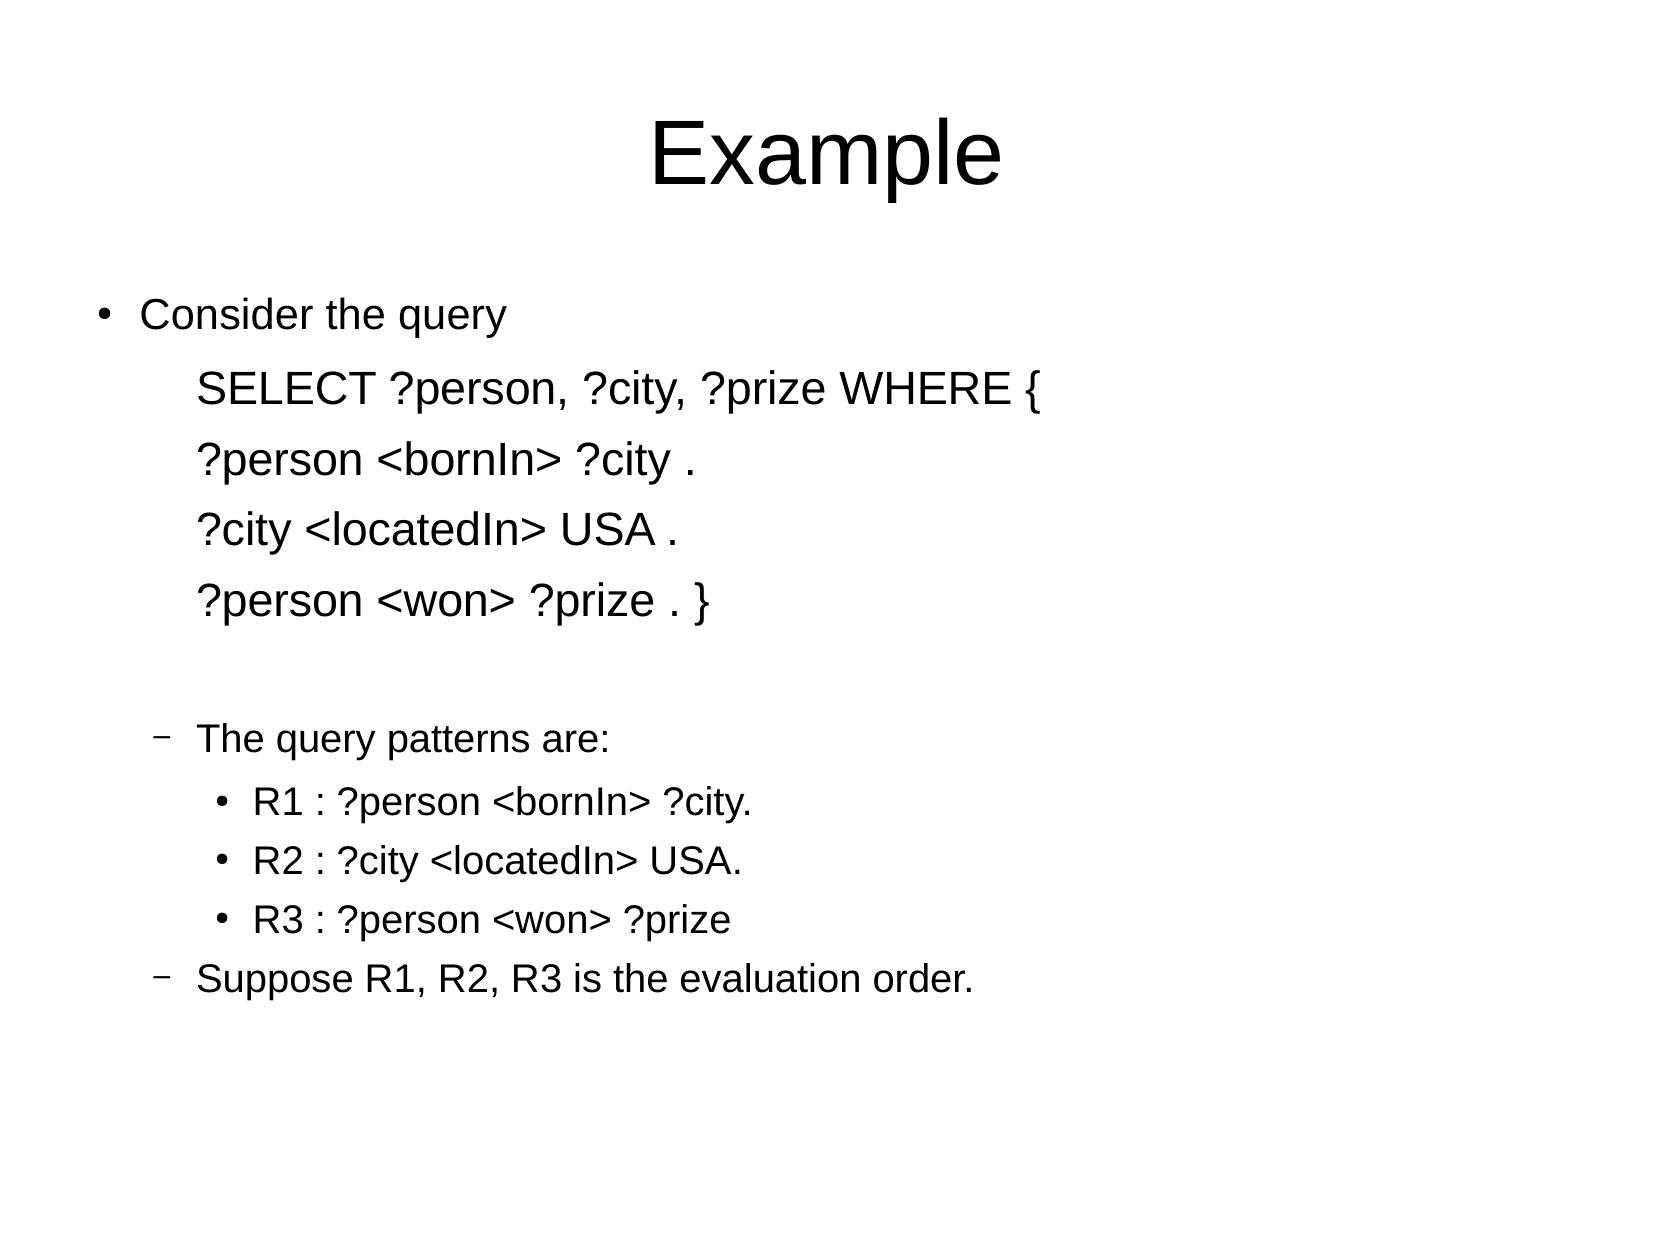

# Example
Consider the query
SELECT ?person, ?city, ?prize WHERE {
?person <bornIn> ?city .
?city <locatedIn> USA .
?person <won> ?prize . }
The query patterns are:
R1 : ?person <bornIn> ?city.
R2 : ?city <locatedIn> USA.
R3 : ?person <won> ?prize
Suppose R1, R2, R3 is the evaluation order.